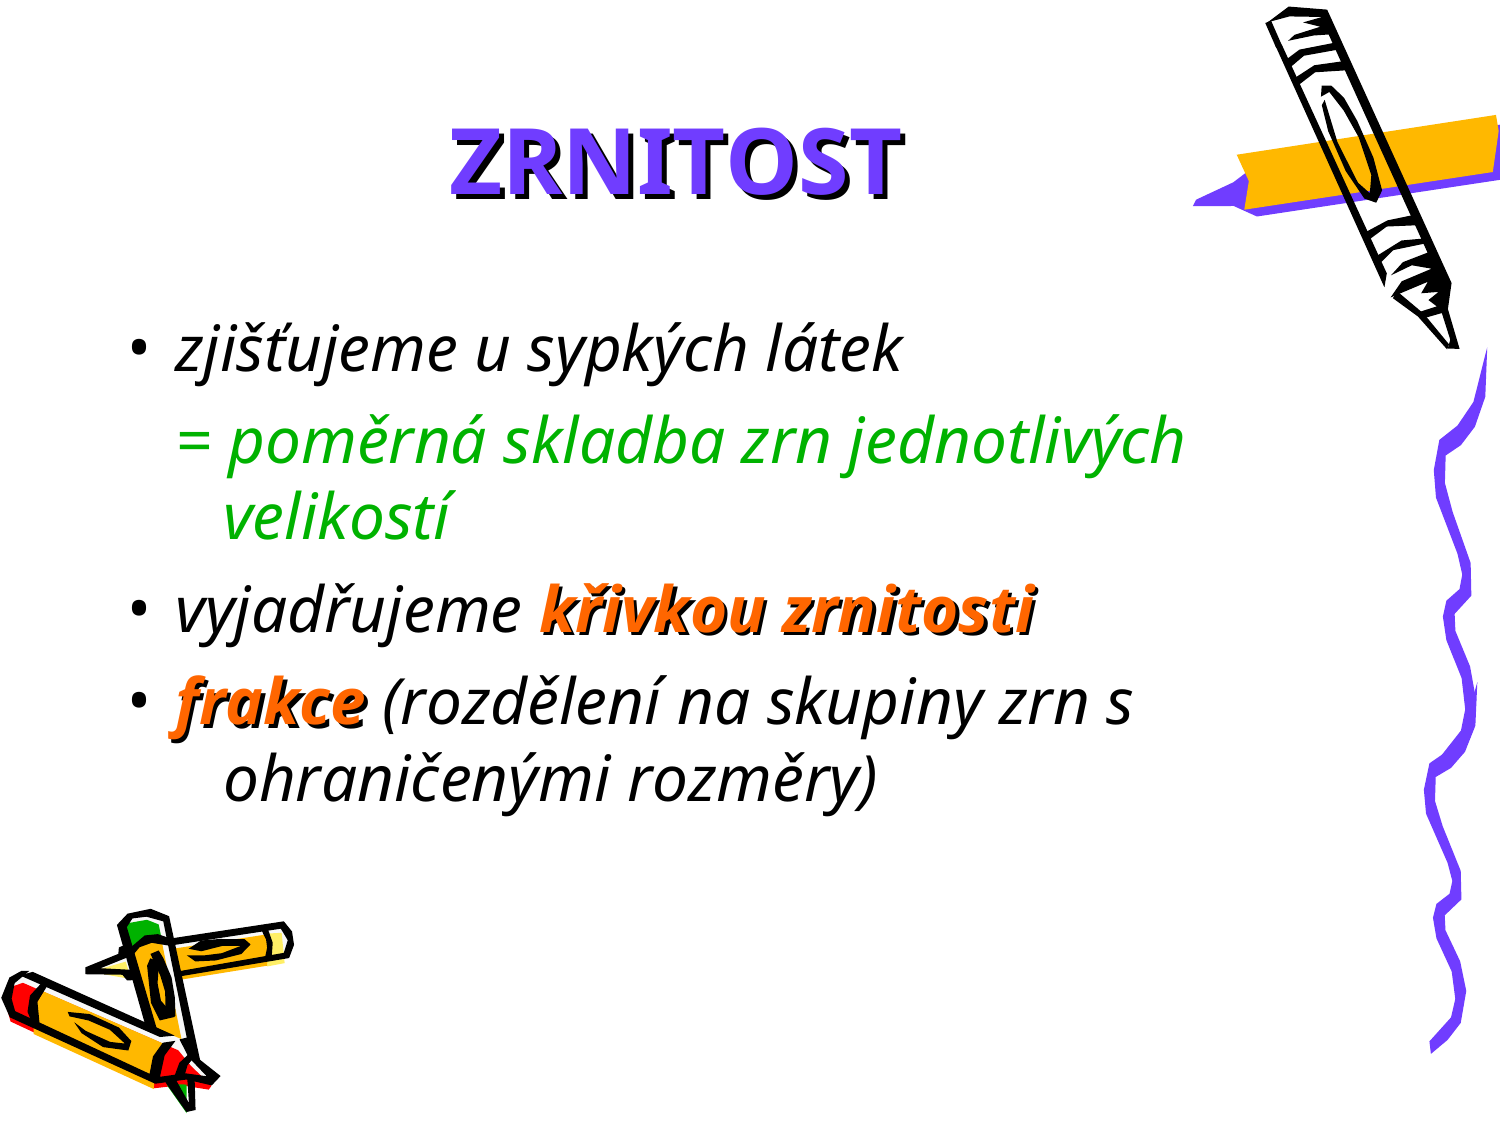

# ZRNITOST
zjišťujeme u sypkých látek
= poměrná skladba zrn jednotlivých velikostí
vyjadřujeme křivkou zrnitosti
frakce (rozdělení na skupiny zrn s ohraničenými rozměry)